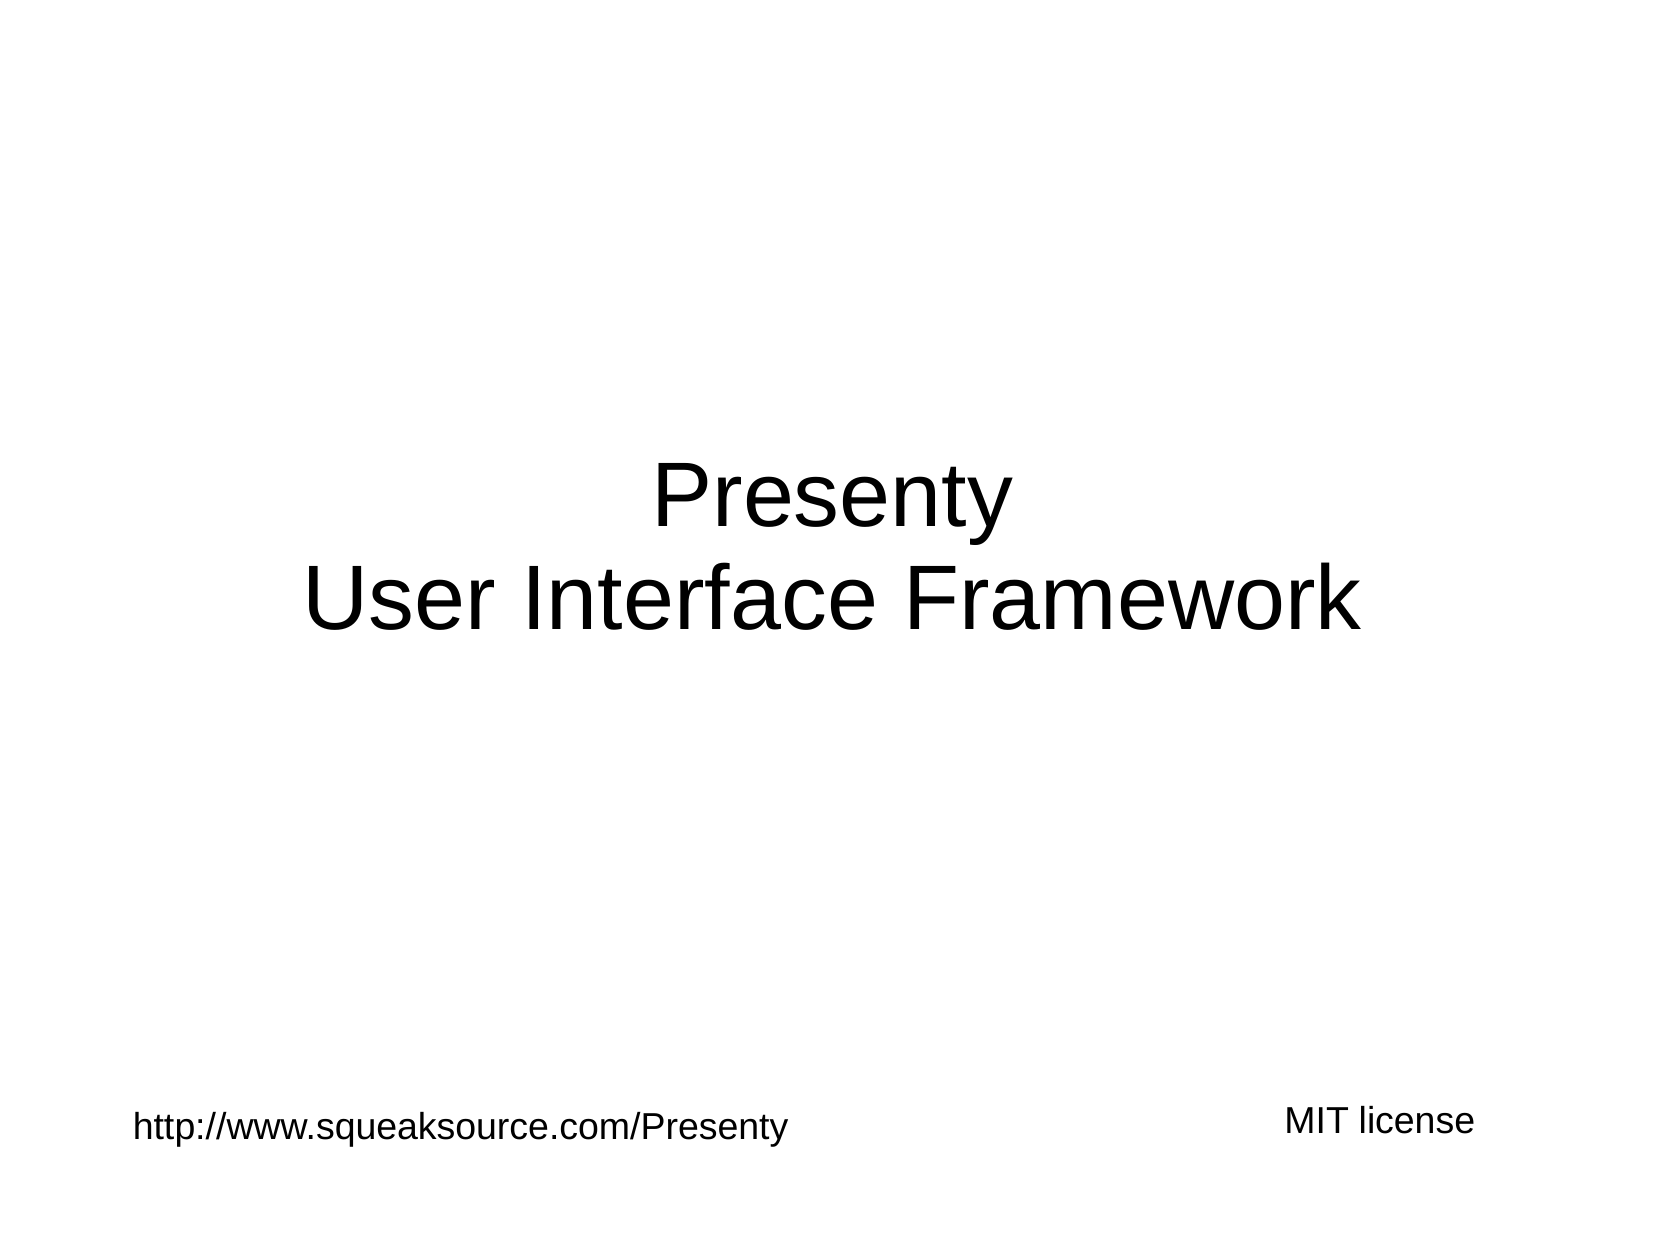

# Presenty User Interface Framework
MIT license
http://www.squeaksource.com/Presenty